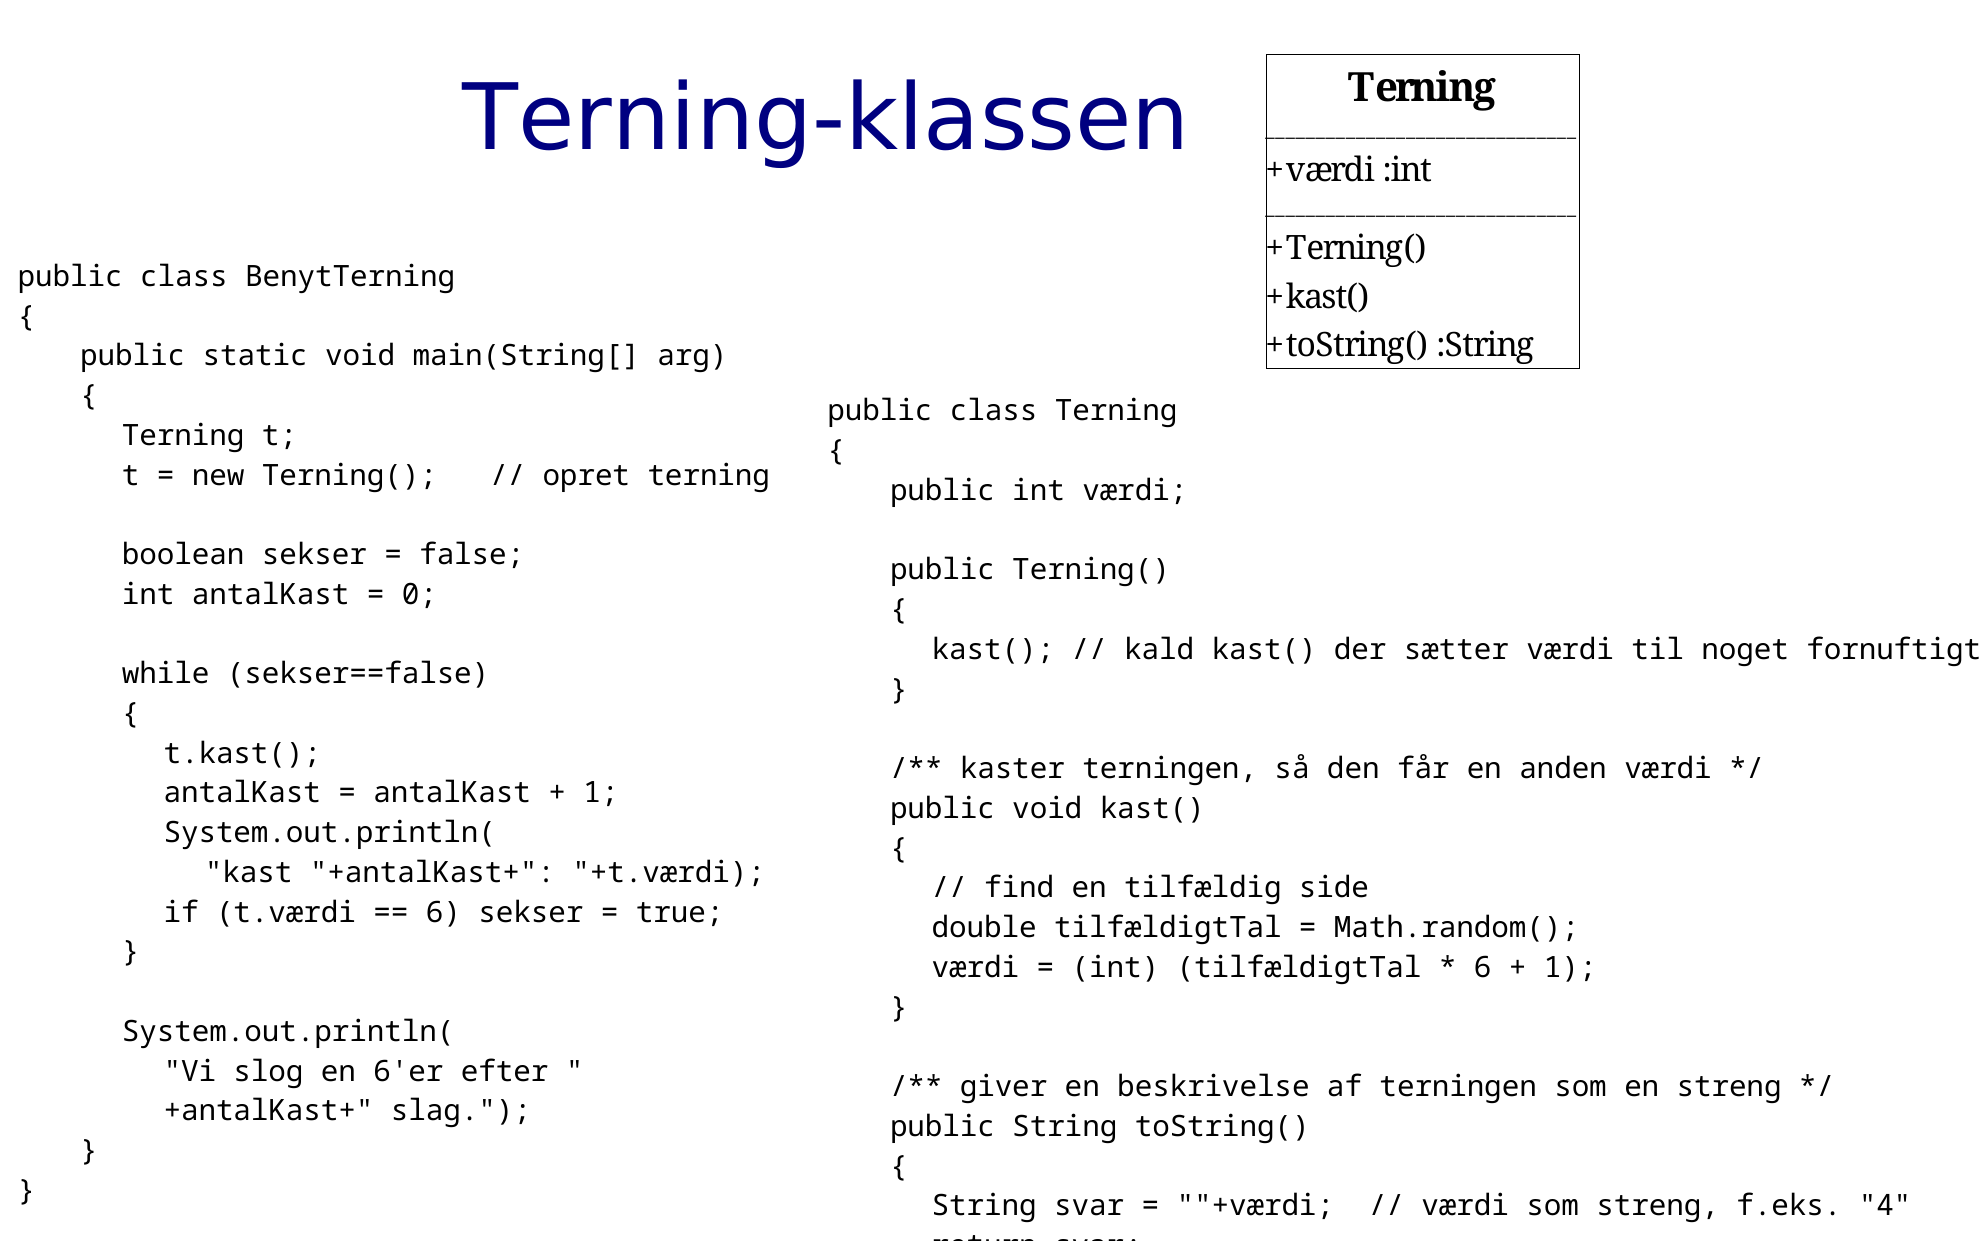

# Terning-klassen
public class BenytTerning
{
	public static void main(String[] arg)
	{
		Terning t;
		t = new Terning();	// opret terning
		boolean sekser = false;
		int antalKast = 0;
		while (sekser==false)
		{
			t.kast();
			antalKast = antalKast + 1;
			System.out.println(
				"kast "+antalKast+": "+t.værdi);
			if (t.værdi == 6) sekser = true;
		}
		System.out.println(
			"Vi slog en 6'er efter "
			+antalKast+" slag.");
	}
}
kast 1: 4
kast 2: 2
kast 3: 6
Vi slog en 6'er efter 3 slag.
public class Terning
{
	public int værdi;
	public Terning()
	{
		kast(); // kald kast() der sætter værdi til noget fornuftigt
	}
	/** kaster terningen, så den får en anden værdi */
	public void kast()
	{
		// find en tilfældig side
		double tilfældigtTal = Math.random();
		værdi = (int) (tilfældigtTal * 6 + 1);
	}
	/** giver en beskrivelse af terningen som en streng */
	public String toString()
	{
		String svar = ""+værdi; // værdi som streng, f.eks. "4"
		return svar;
	}
}